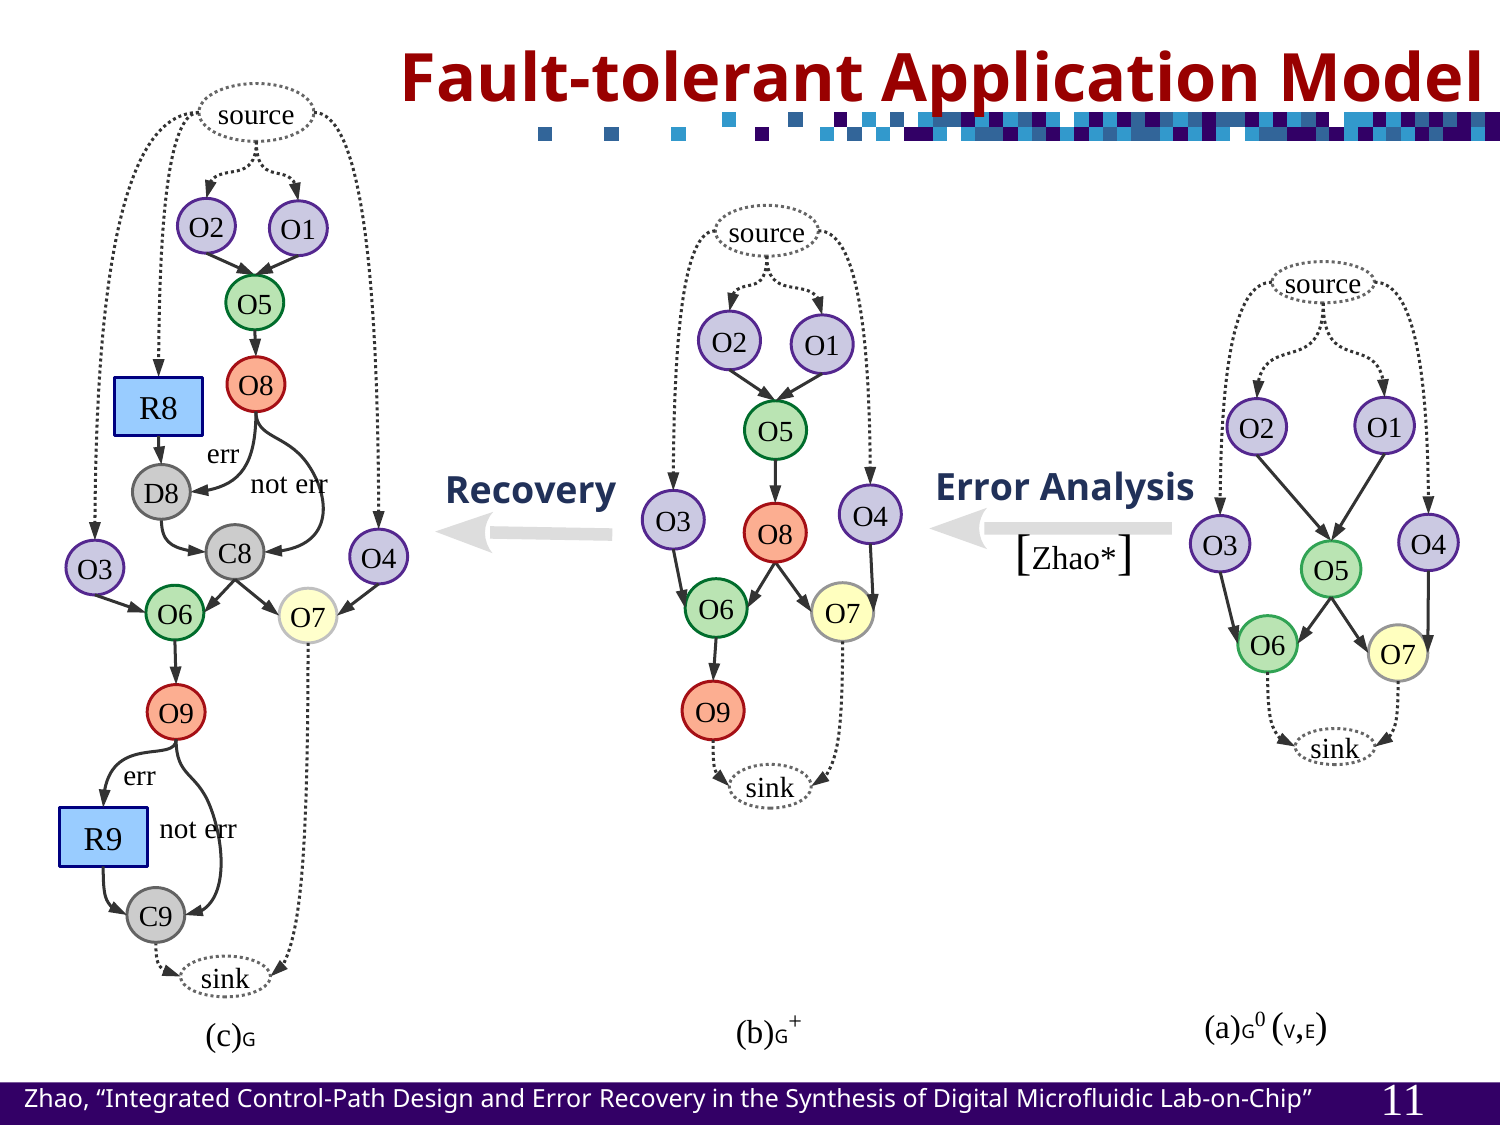

# Fault-tolerant Application Model
source
O2
O1
source
O2
O1
O5
O4
O3
O8
O6
O7
O9
sink
source
O1
O2
O4
O3
O5
O6
O7
sink
O5
O8
R8
Error Analysis
Recovery
D8
[Zhao*]
C8
O4
O3
O6
O7
O9
R9
C9
sink
(a)G0 (V,E)
(b)G+
(c)G
Zhao, “Integrated Control-Path Design and Error Recovery in the Synthesis of Digital Microfluidic Lab-on-Chip”